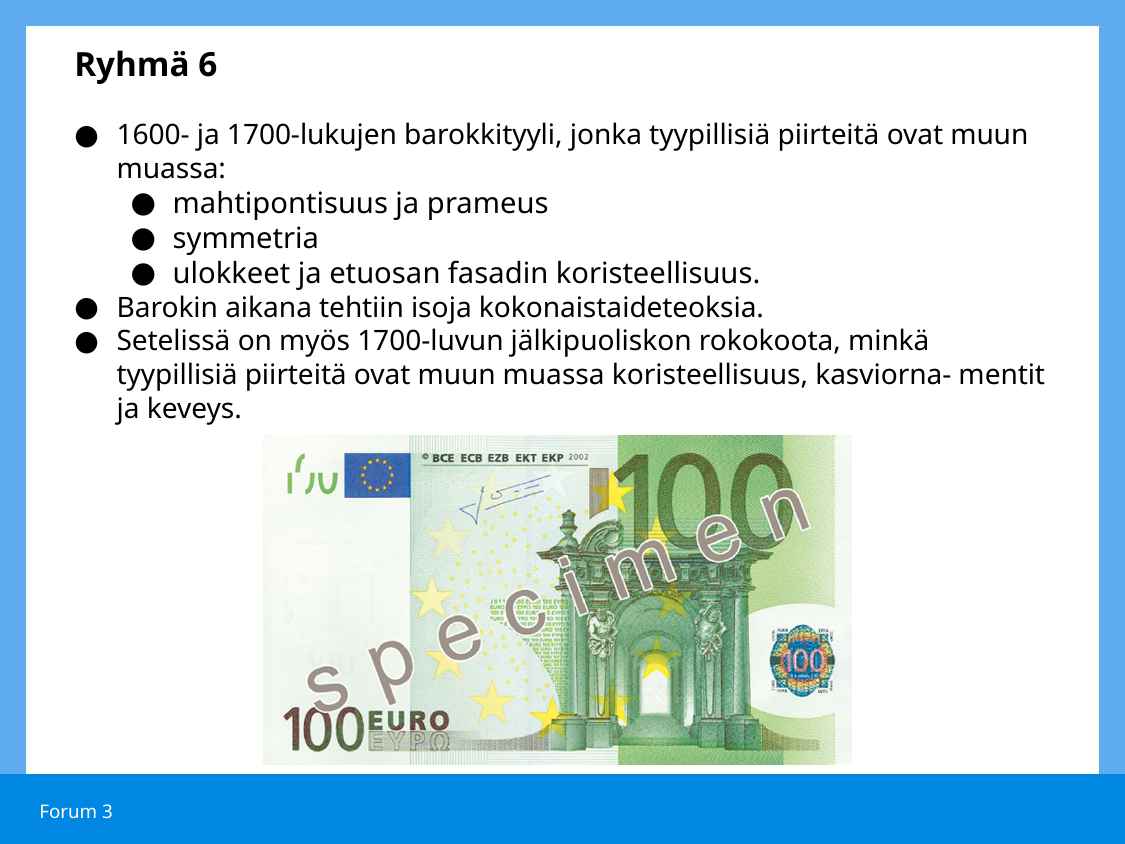

# Ryhmä 6
1600- ja 1700-lukujen barokkityyli, jonka tyypillisiä piirteitä ovat muun muassa:
mahtipontisuus ja prameus
symmetria
ulokkeet ja etuosan fasadin koristeellisuus.
Barokin aikana tehtiin isoja kokonaistaideteoksia.
Setelissä on myös 1700-luvun jälkipuoliskon rokokoota, minkä tyypillisiä piirteitä ovat muun muassa koristeellisuus, kasviorna- mentit ja keveys.